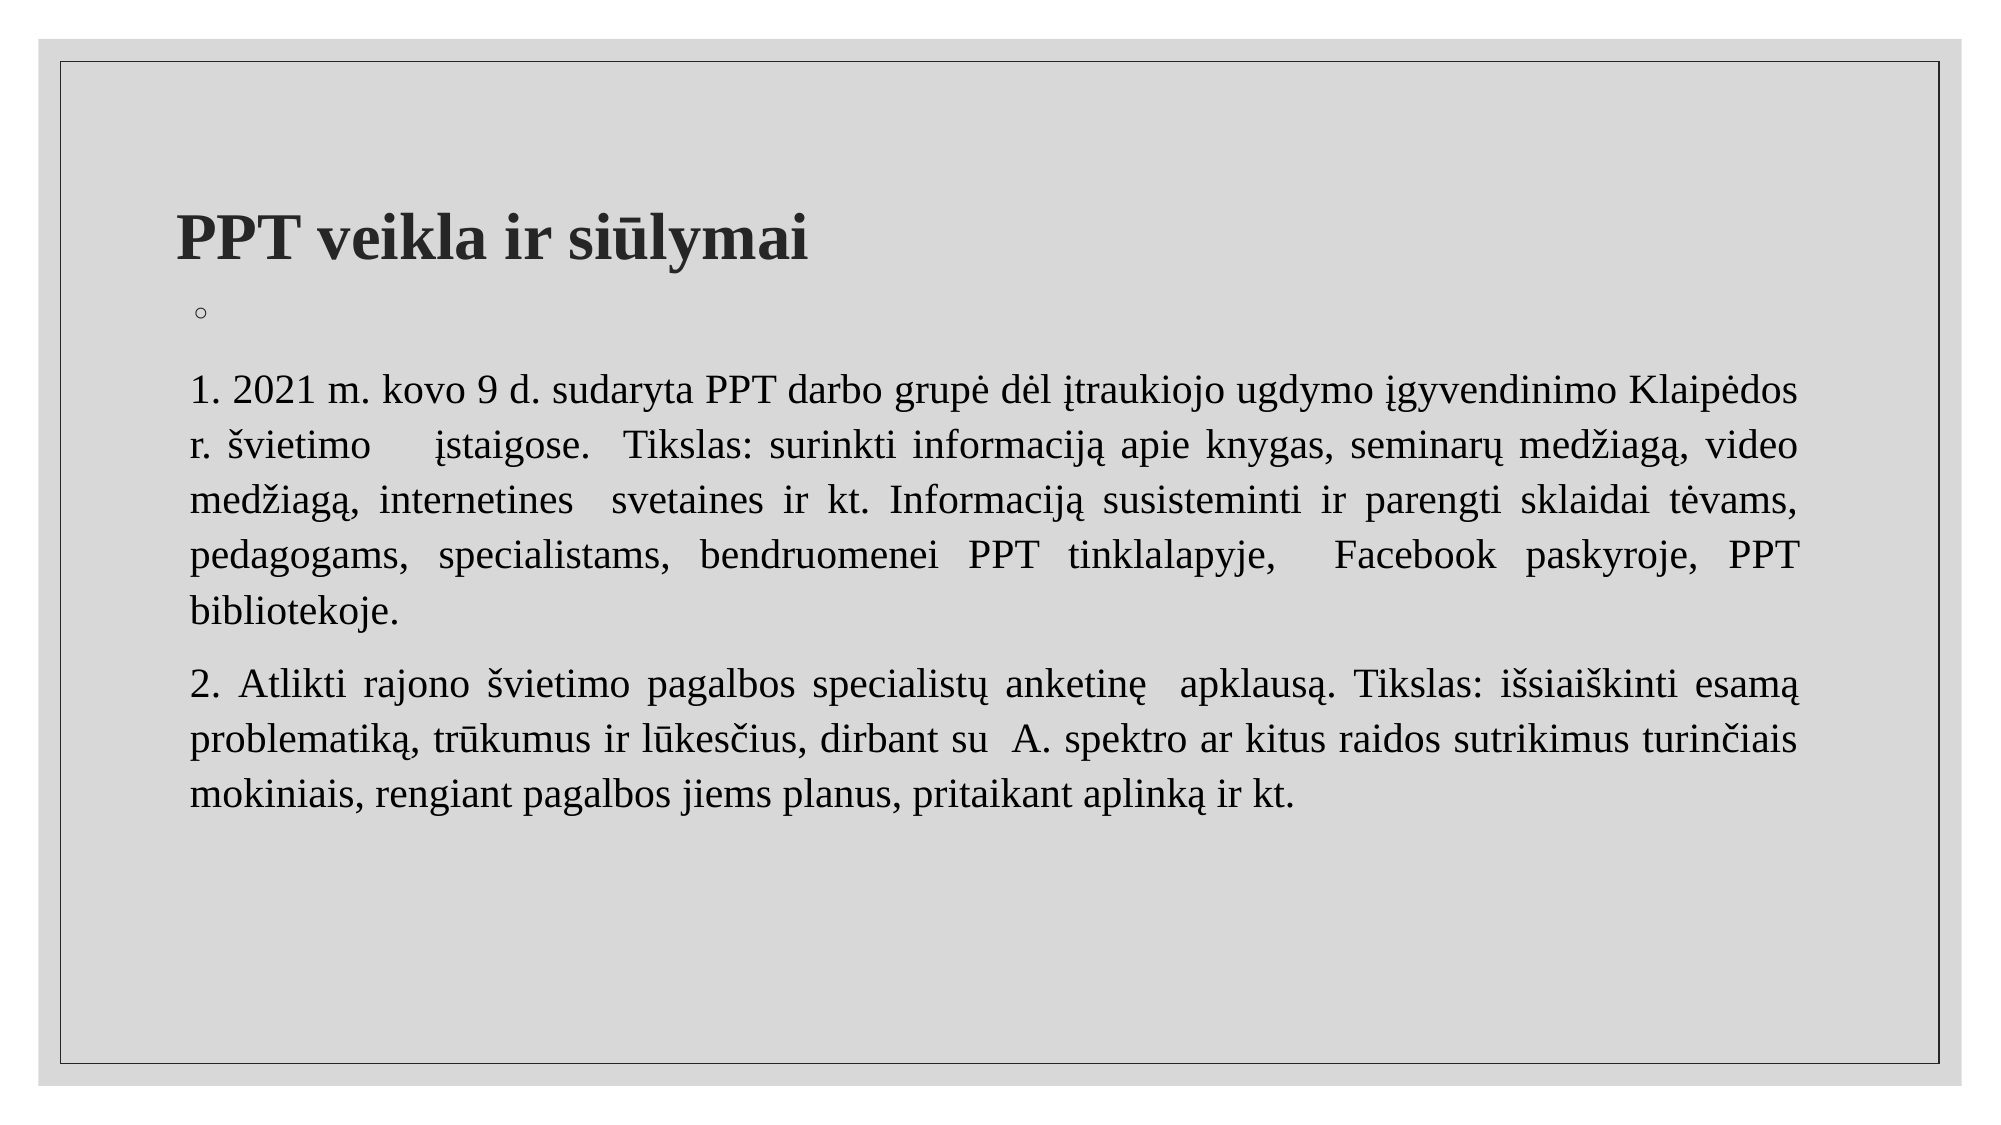

PPT veikla ir siūlymai
# 1. 2021 m. kovo 9 d. sudaryta PPT darbo grupė dėl įtraukiojo ugdymo įgyvendinimo Klaipėdos r. švietimo įstaigose. Tikslas: surinkti informaciją apie knygas, seminarų medžiagą, video medžiagą, internetines svetaines ir kt. Informaciją susisteminti ir parengti sklaidai tėvams, pedagogams, specialistams, bendruomenei PPT tinklalapyje, Facebook paskyroje, PPT bibliotekoje.
2. Atlikti rajono švietimo pagalbos specialistų anketinę apklausą. Tikslas: išsiaiškinti esamą problematiką, trūkumus ir lūkesčius, dirbant su A. spektro ar kitus raidos sutrikimus turinčiais mokiniais, rengiant pagalbos jiems planus, pritaikant aplinką ir kt.